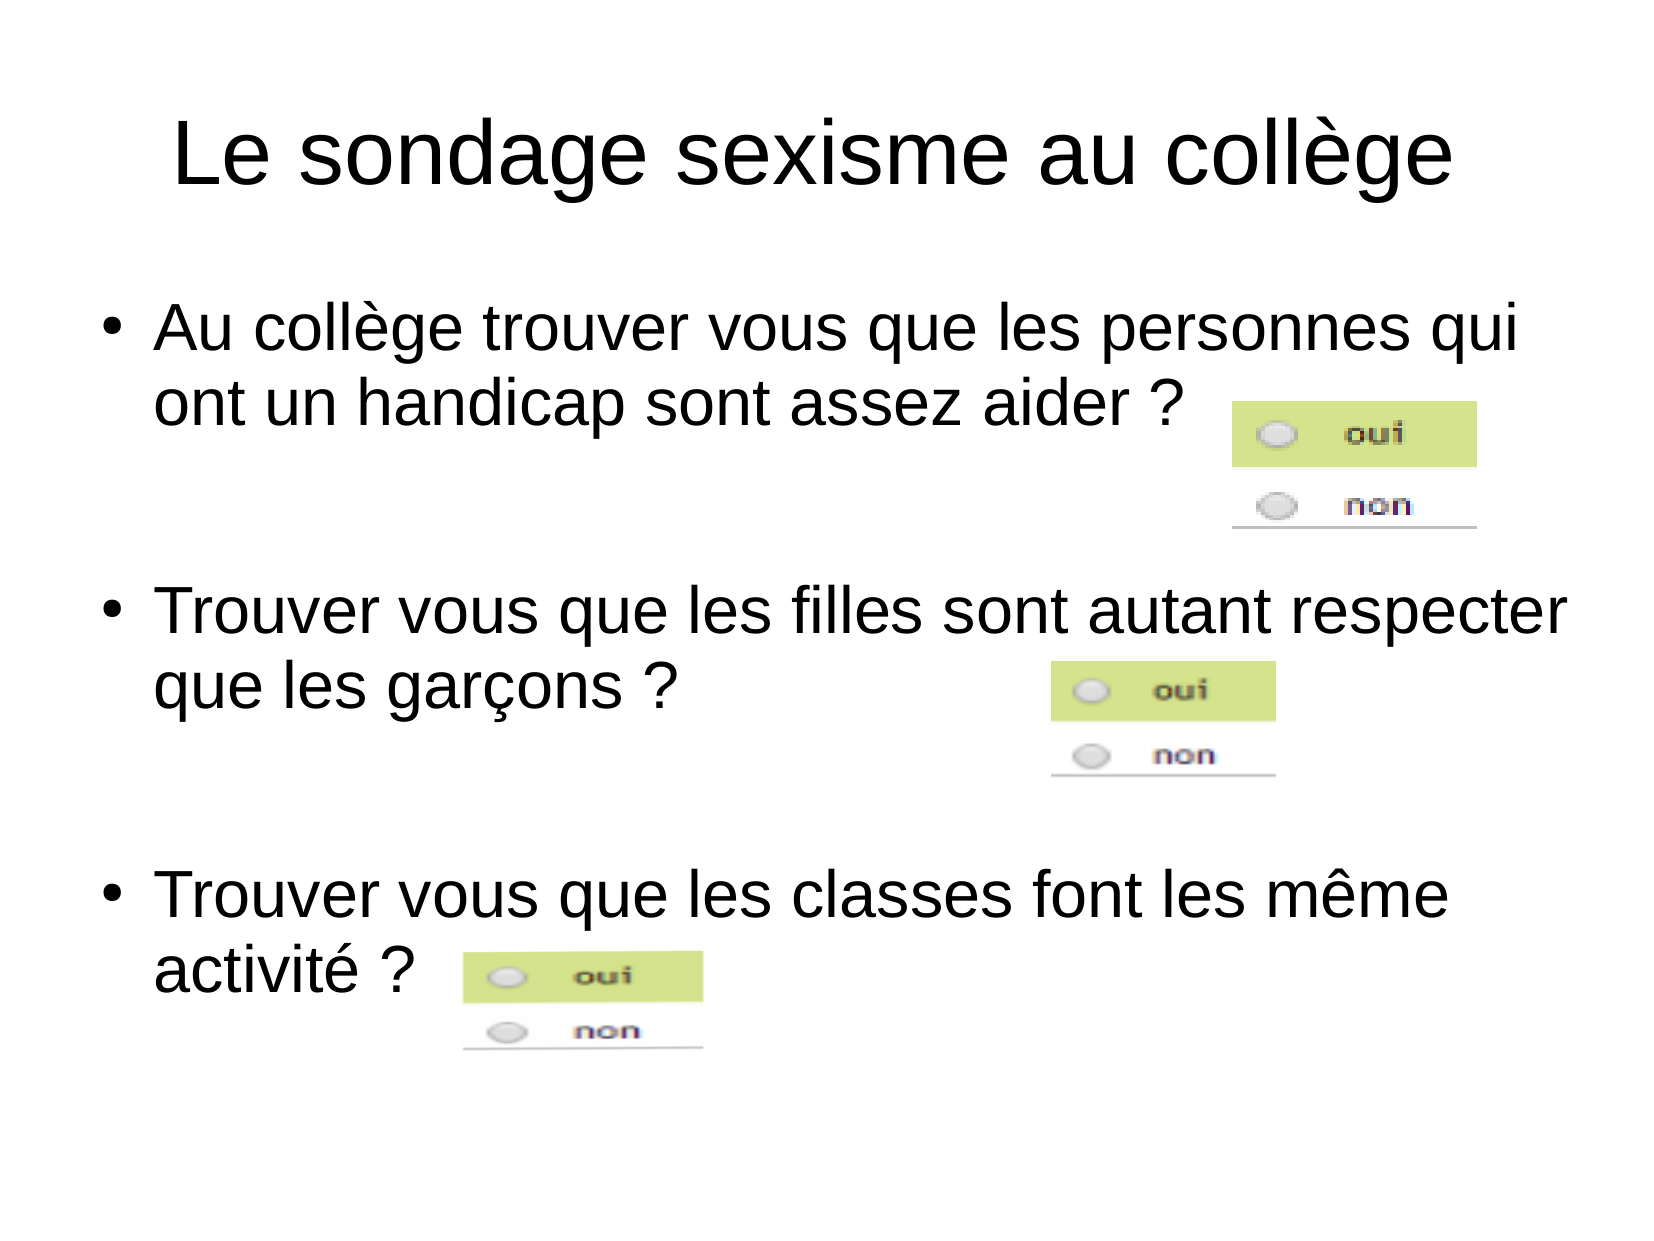

# Le sondage sexisme au collège
Au collège trouver vous que les personnes qui ont un handicap sont assez aider ?
Trouver vous que les filles sont autant respecter que les garçons ?
Trouver vous que les classes font les même activité ?